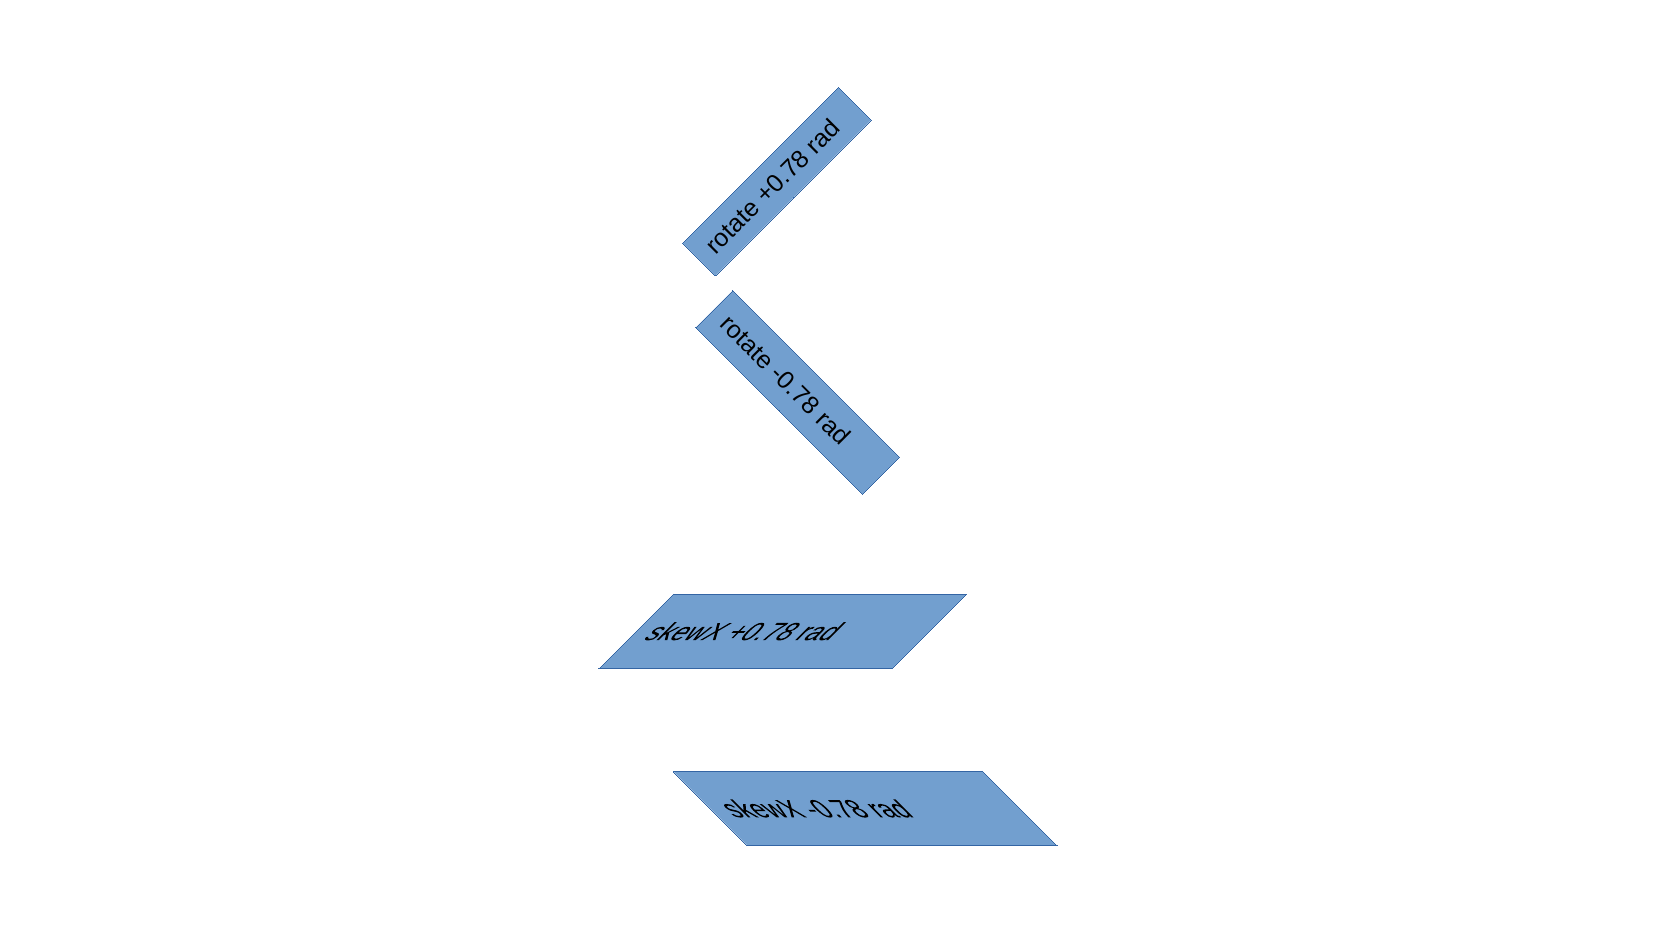

rotate +0.78 rad
rotate -0.78 rad
skewX +0.78 rad
skewX -0.78 rad